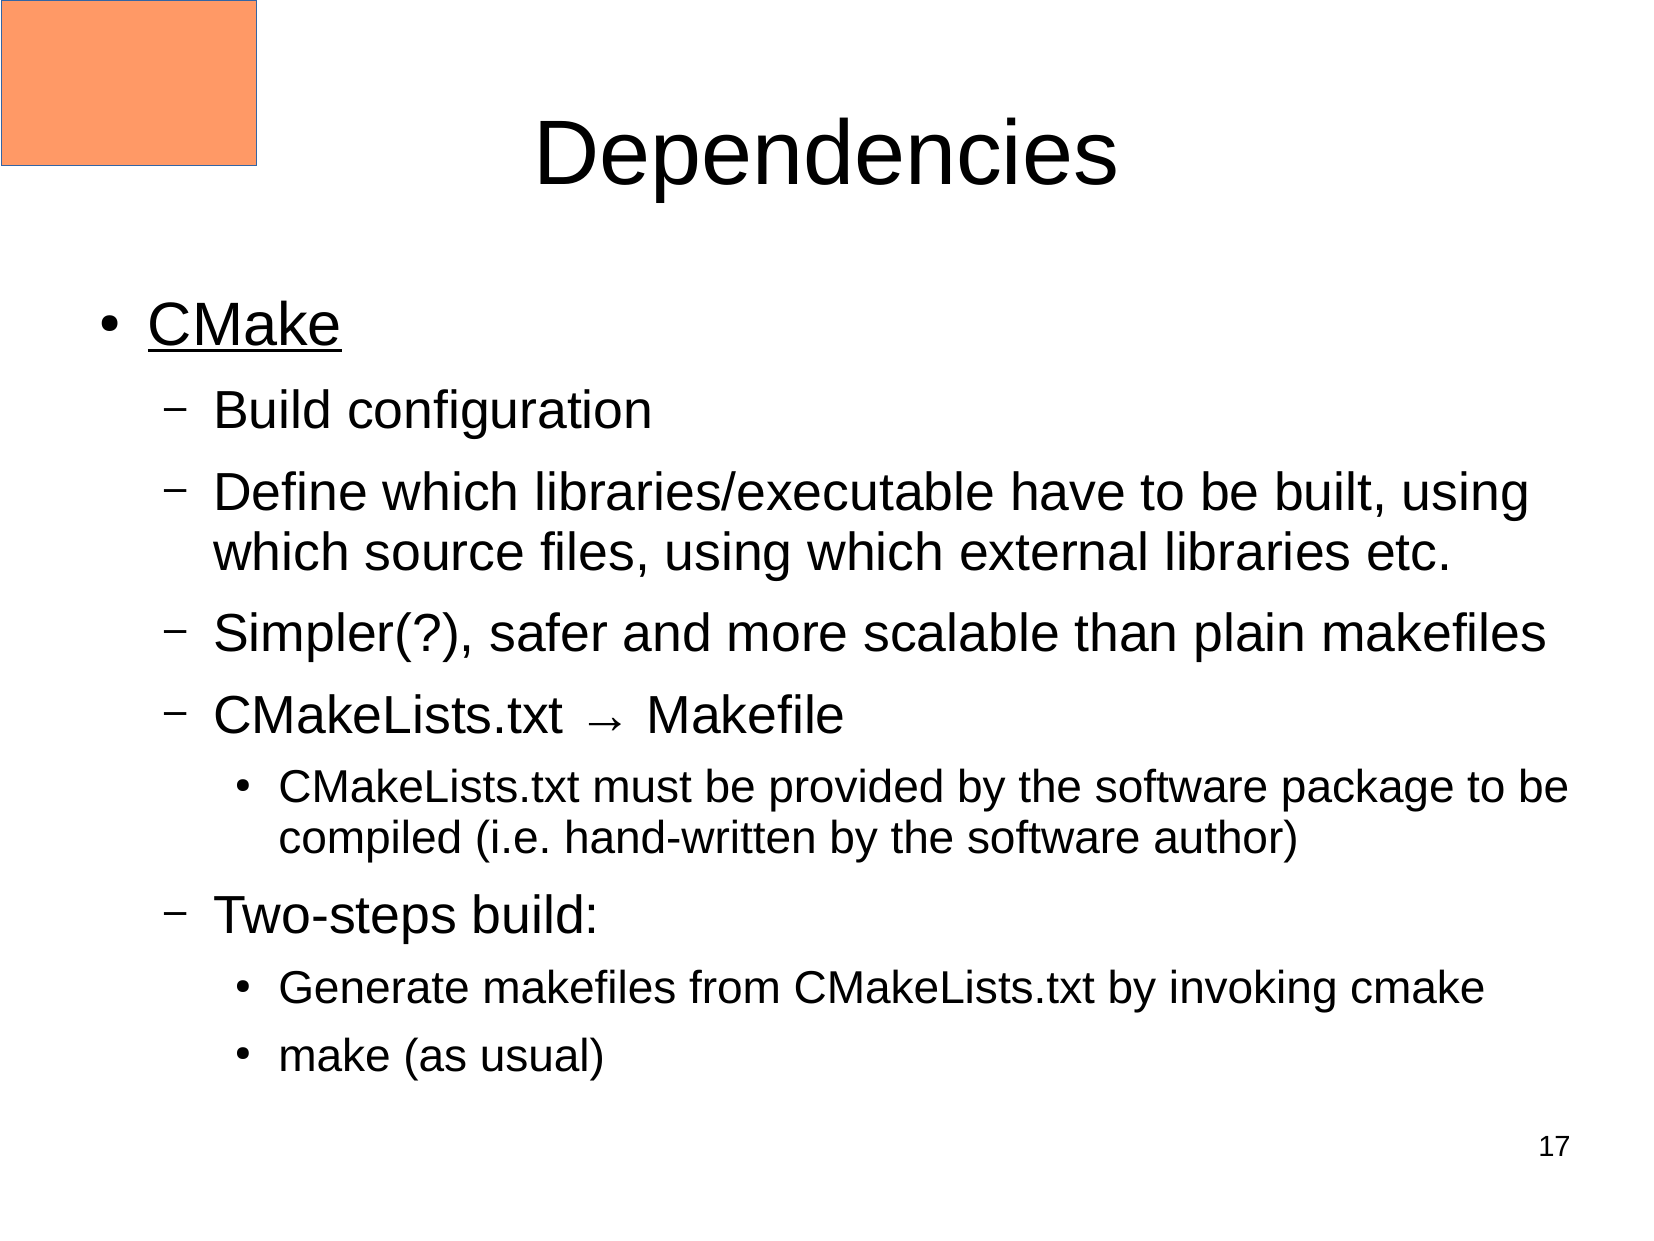

# Dependencies
CMake
Build configuration
Define which libraries/executable have to be built, using which source files, using which external libraries etc.
Simpler(?), safer and more scalable than plain makefiles
CMakeLists.txt → Makefile
CMakeLists.txt must be provided by the software package to be compiled (i.e. hand-written by the software author)
Two-steps build:
Generate makefiles from CMakeLists.txt by invoking cmake
make (as usual)
17